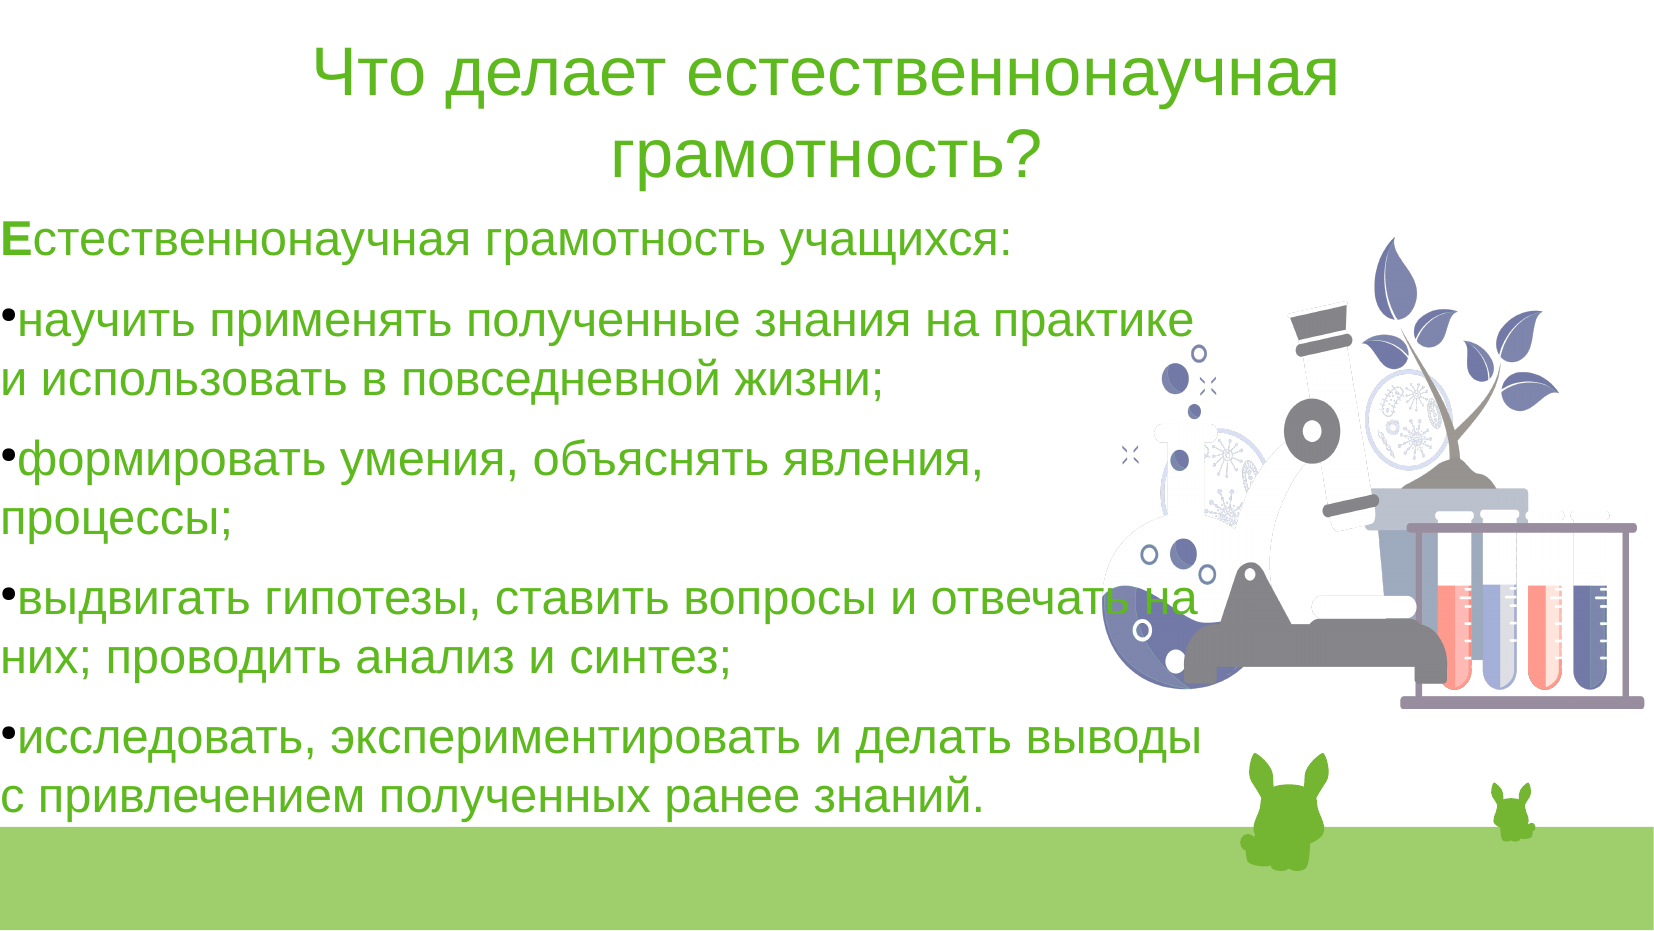

# Что делает естественнонаучная грамотность?
Естественнонаучная грамотность учащихся:
научить применять полученные знания на практике и использовать в повседневной жизни;
формировать умения, объяснять явления, процессы;
выдвигать гипотезы, ставить вопросы и отвечать на них; проводить анализ и синтез;
исследовать, экспериментировать и делать выводы с привлечением полученных ранее знаний.